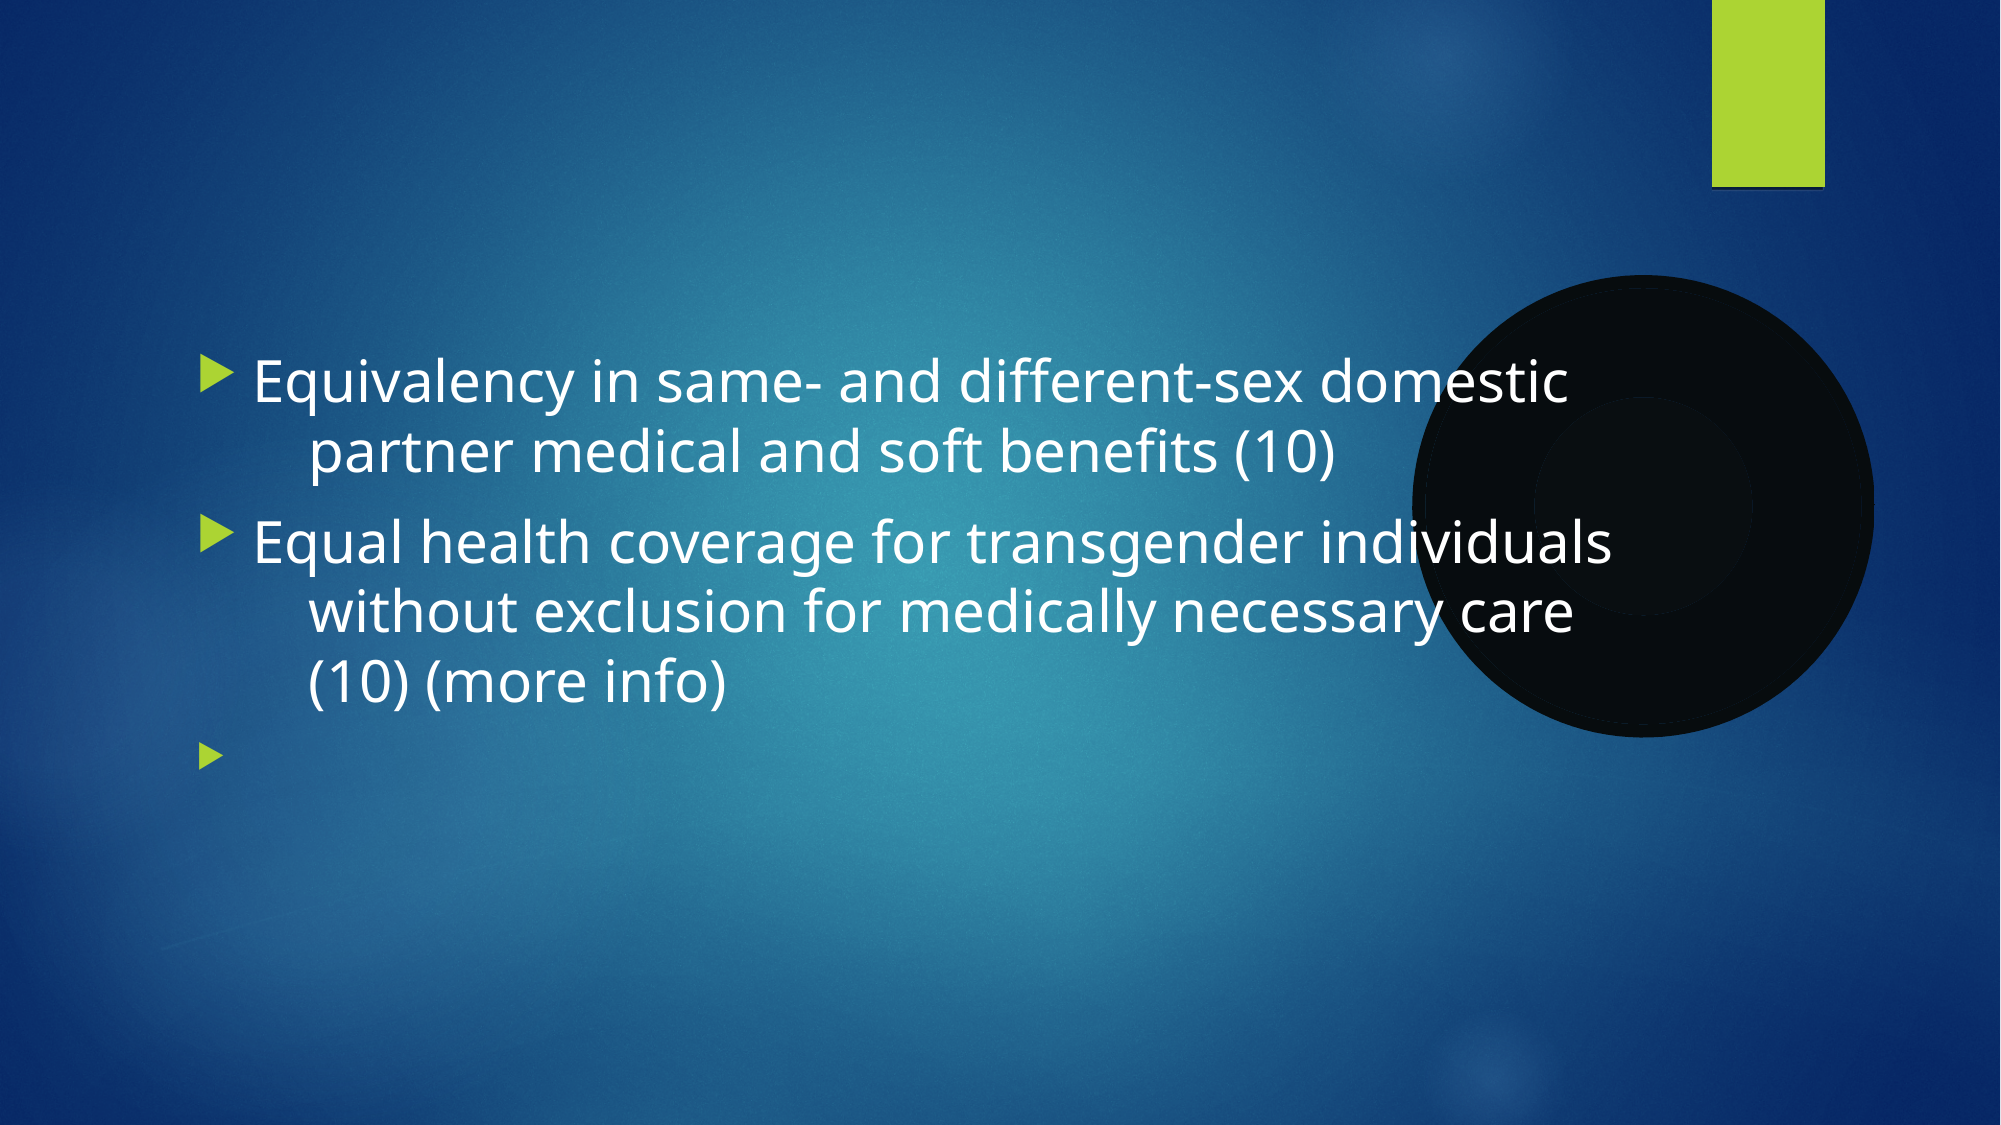

#
Equivalency in same- and different-sex domestic partner medical and soft benefits (10)
Equal health coverage for transgender individuals without exclusion for medically necessary care (10) (more info)